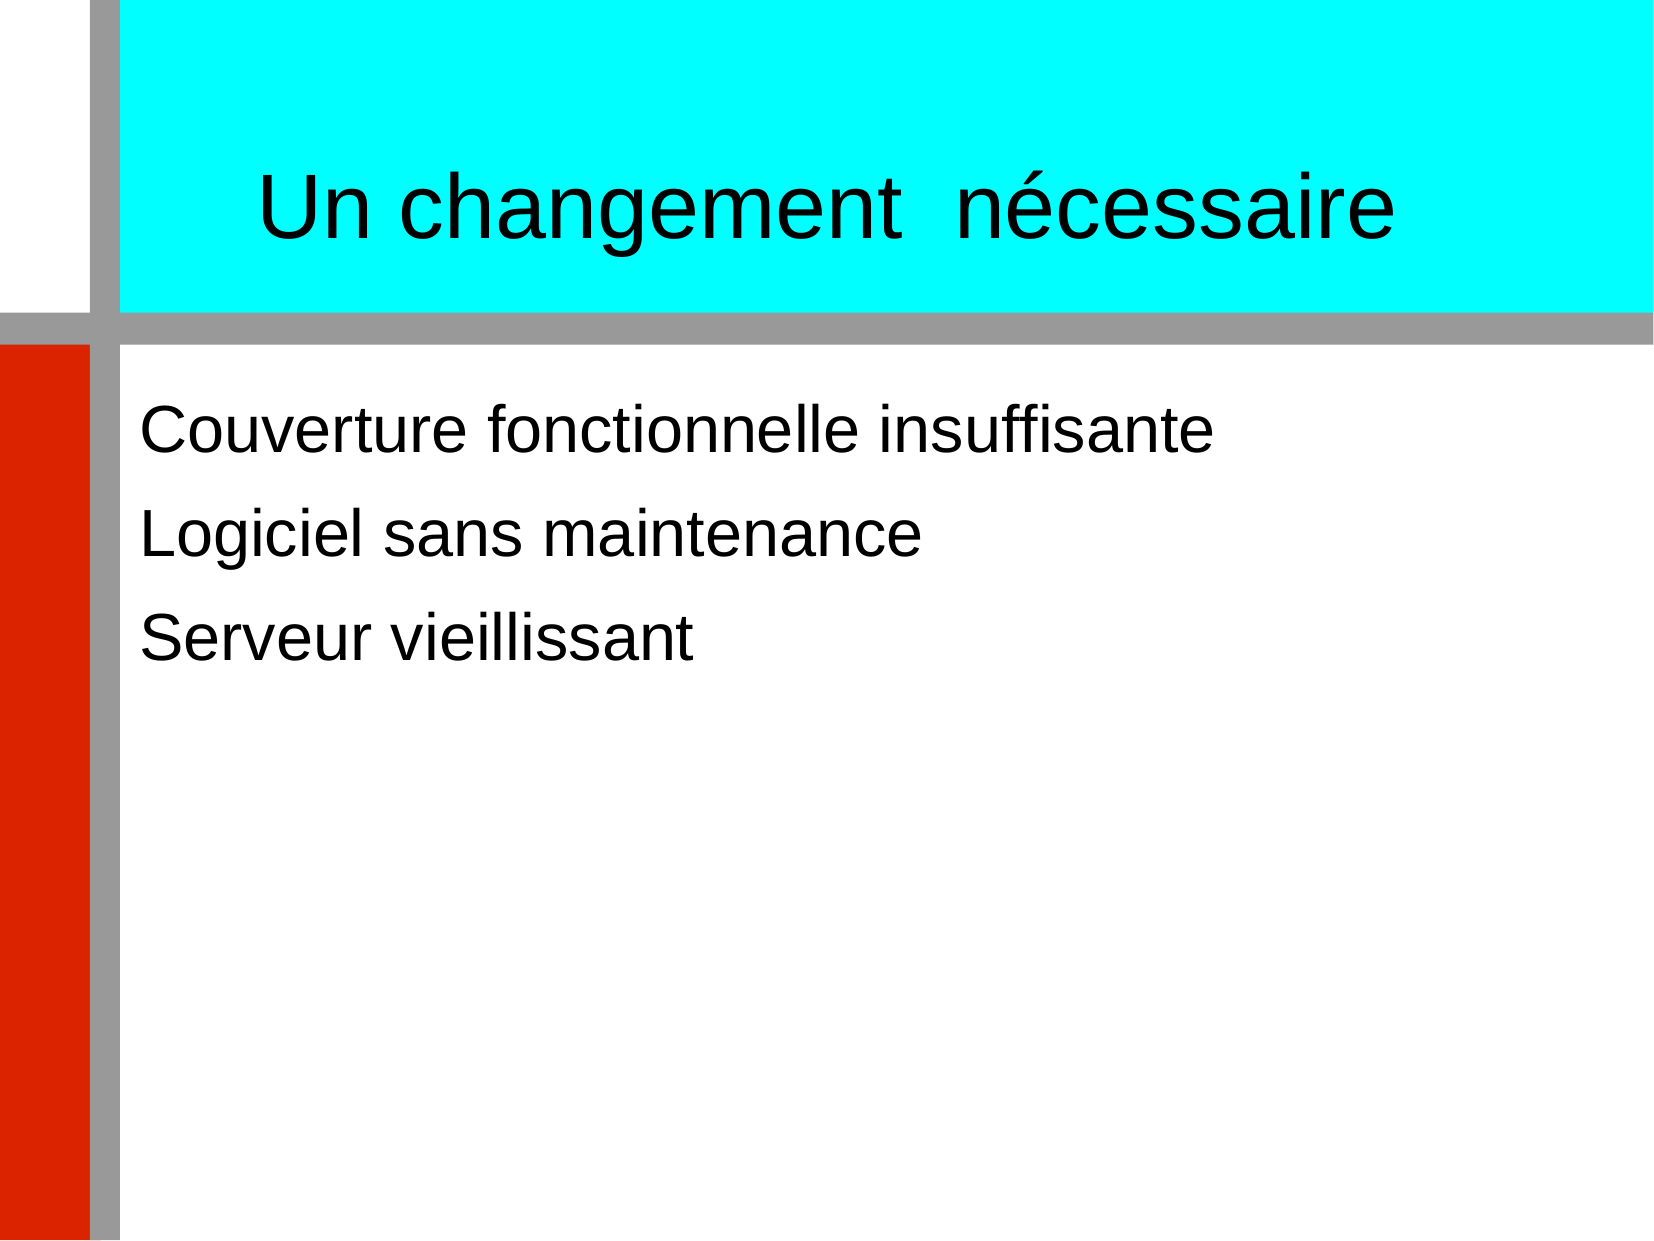

# Un changement nécessaire
Couverture fonctionnelle insuffisante
Logiciel sans maintenance
Serveur vieillissant